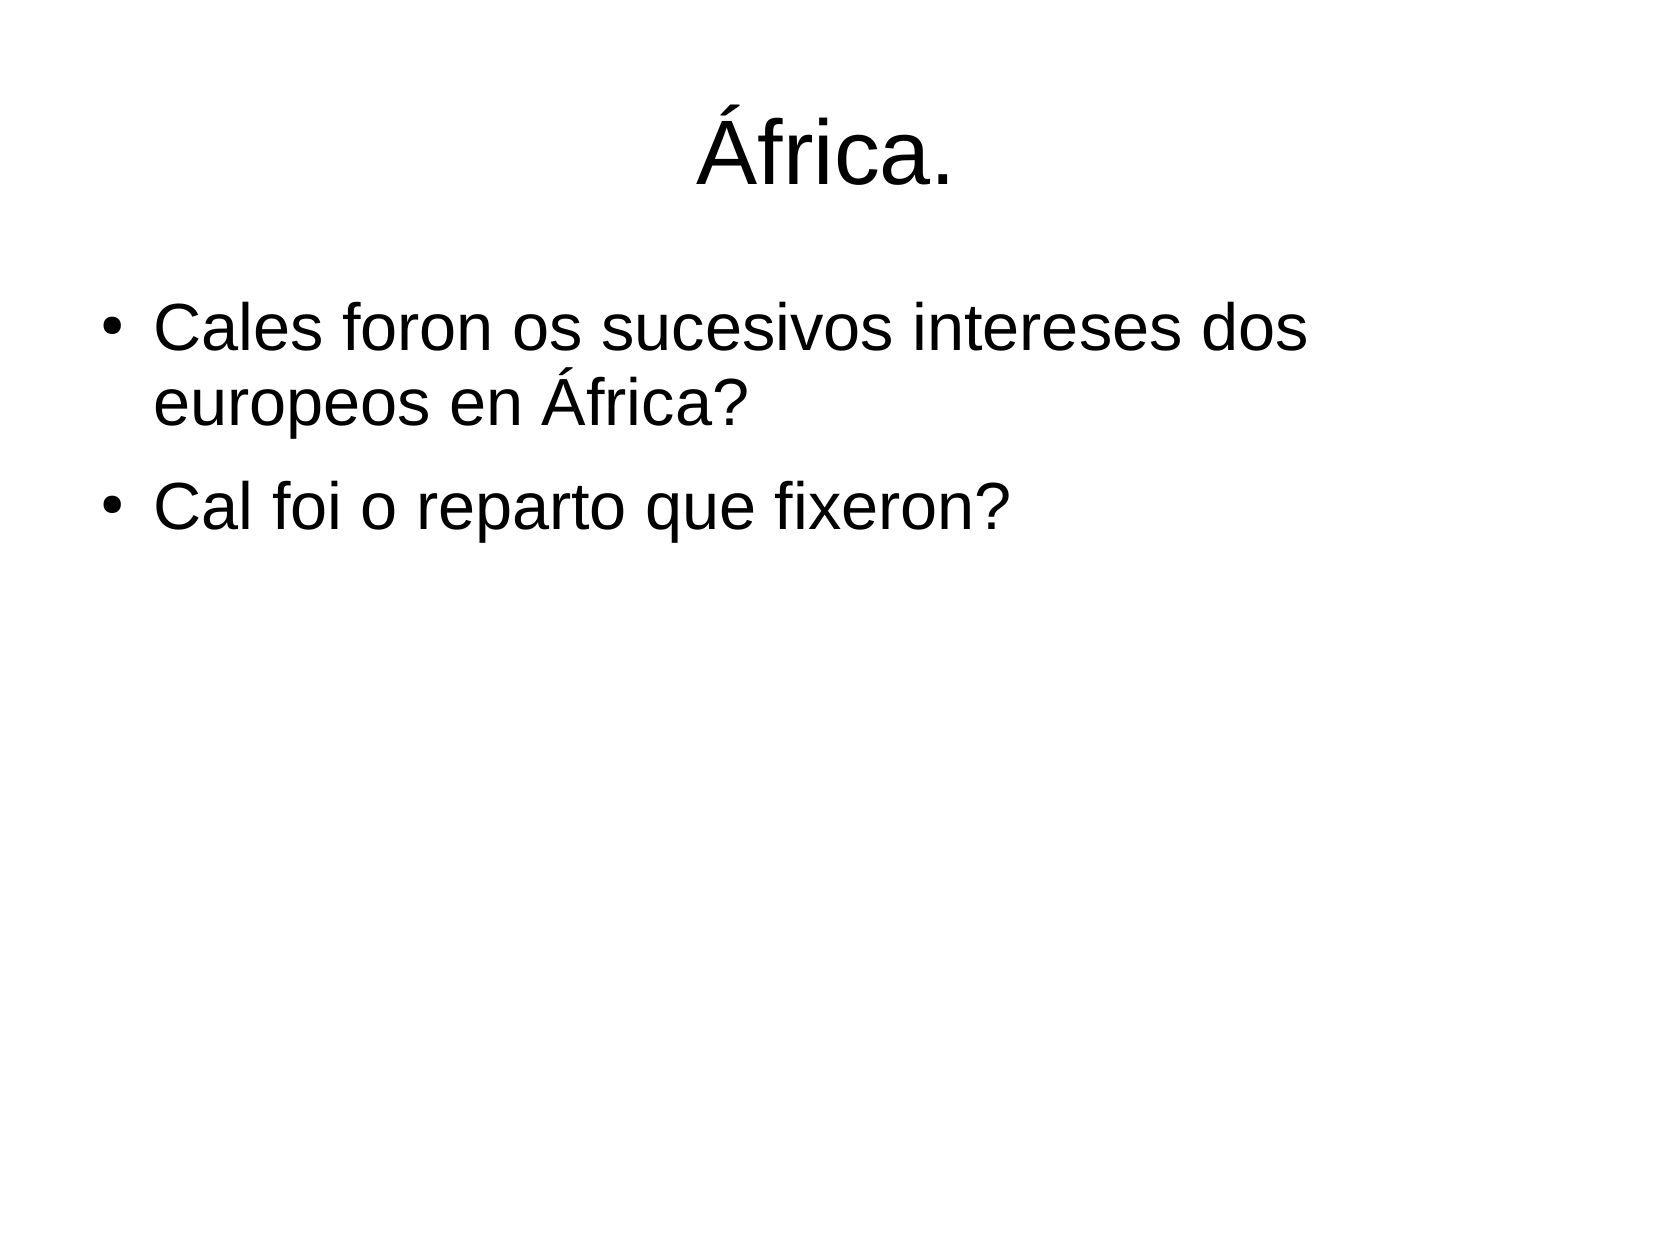

# África.
Cales foron os sucesivos intereses dos europeos en África?
Cal foi o reparto que fixeron?